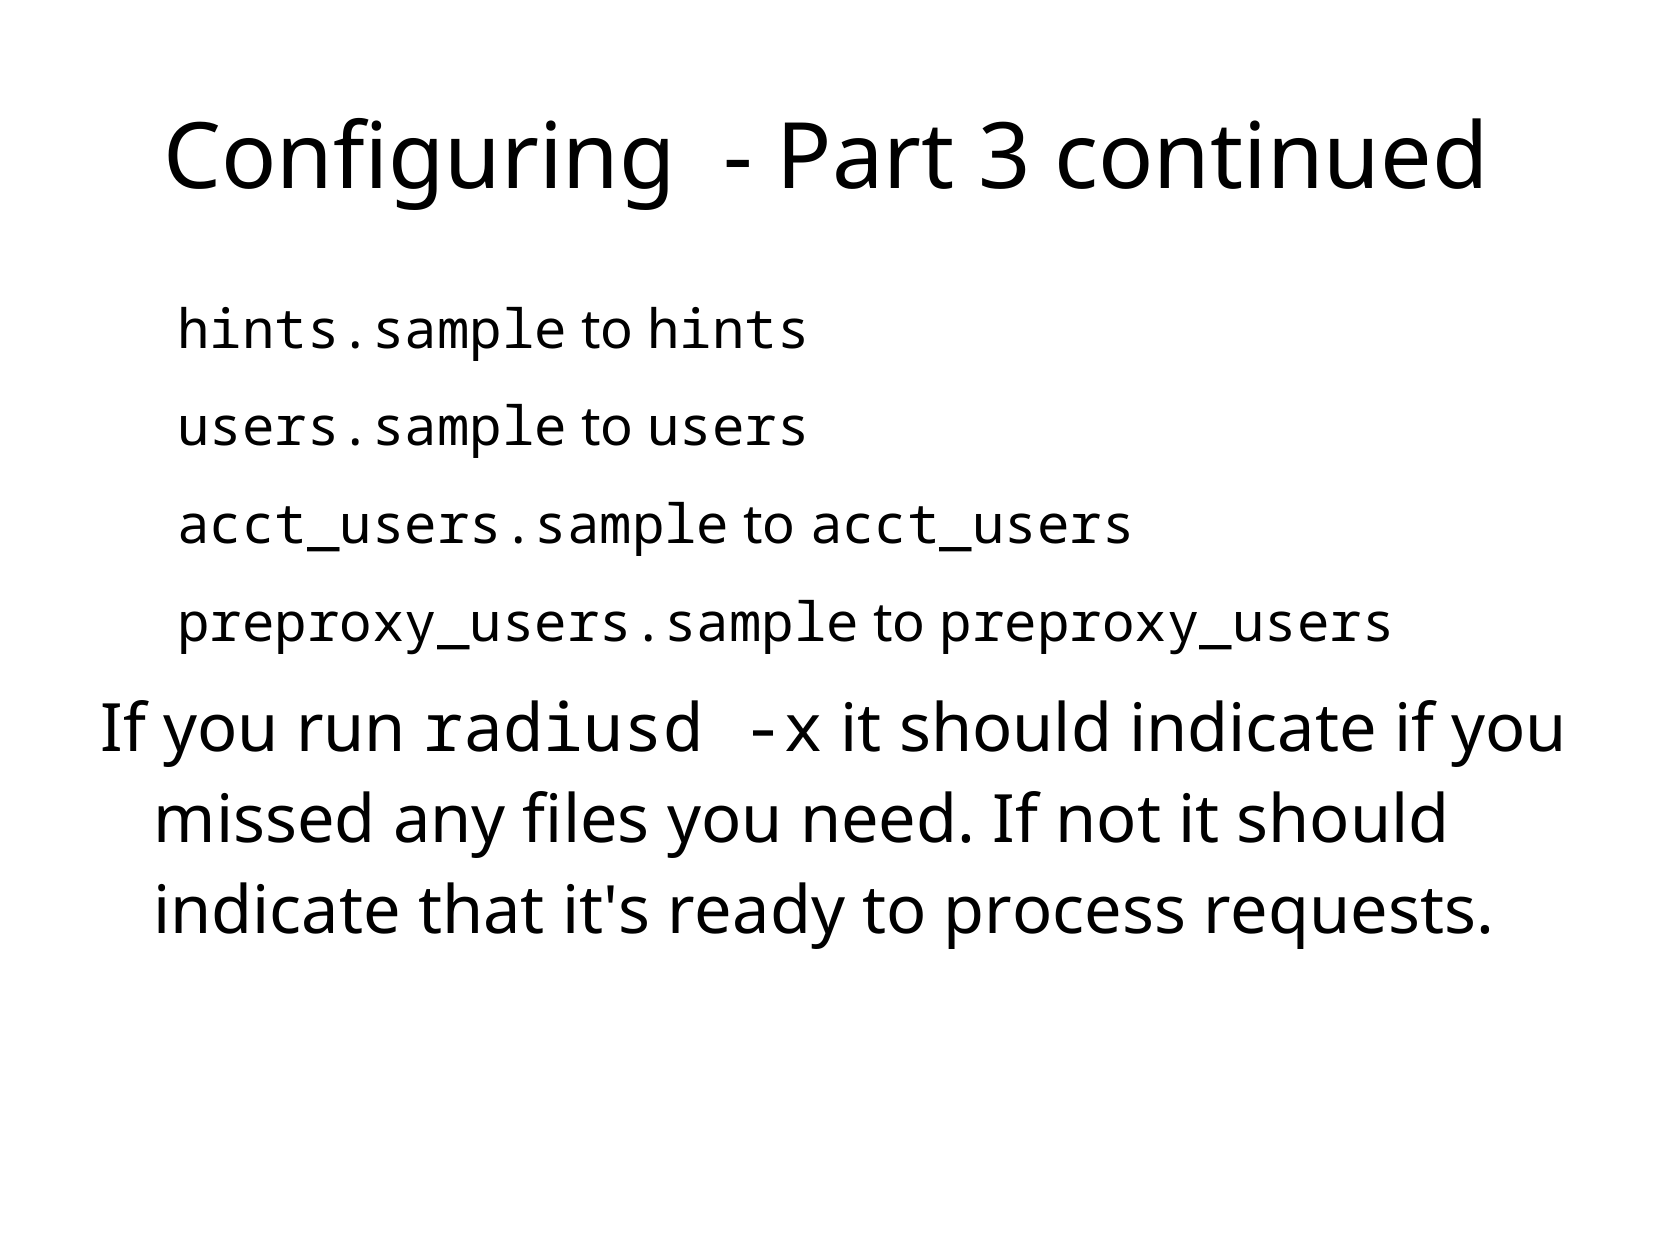

# Configuring - Part 3 continued
hints.sample to hints
users.sample to users
acct_users.sample to acct_users
preproxy_users.sample to preproxy_users
If you run radiusd -x it should indicate if you missed any files you need. If not it should indicate that it's ready to process requests.